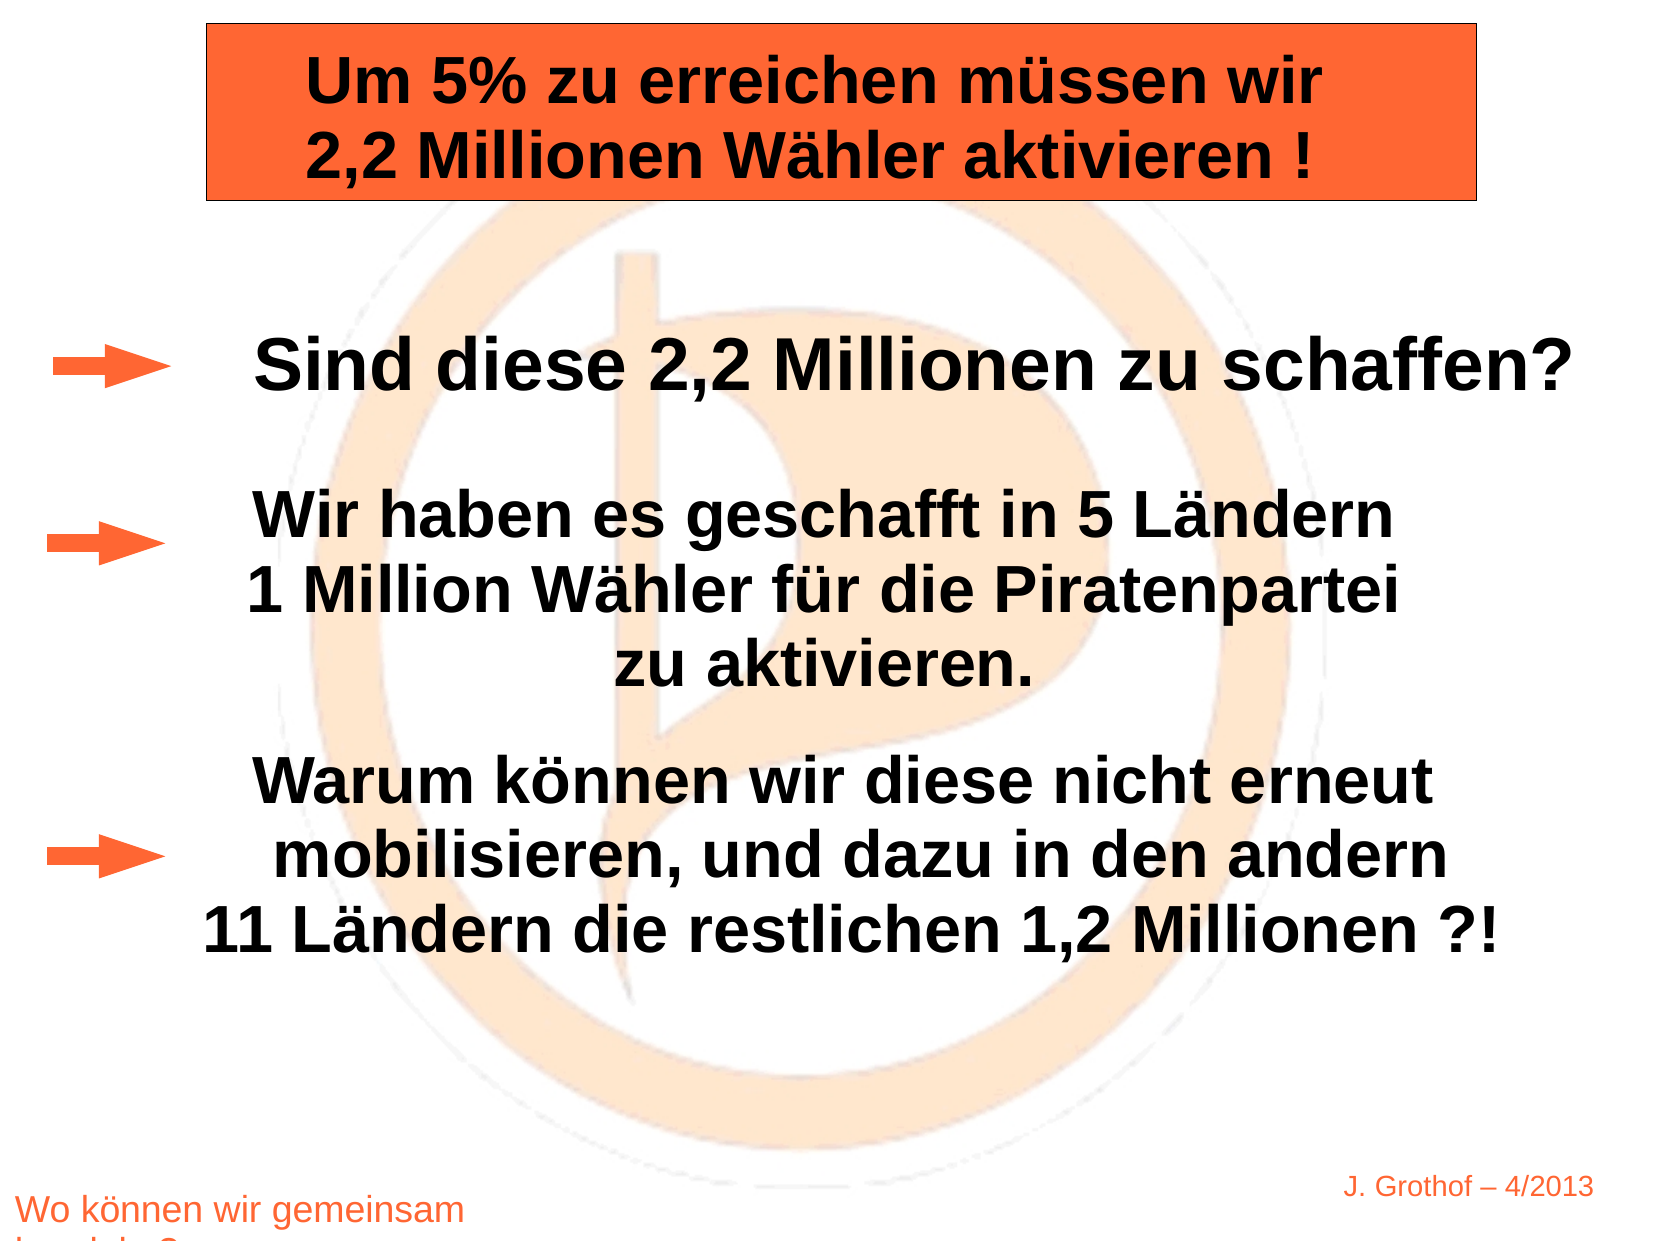

Um 5% zu erreichen müssen wir
2,2 Millionen Wähler aktivieren !
Sind diese 2,2 Millionen zu schaffen?
Wir haben es geschafft in 5 Ländern
1 Million Wähler für die Piratenpartei
zu aktivieren.
Warum können wir diese nicht erneut
 mobilisieren, und dazu in den andern
 11 Ländern die restlichen 1,2 Millionen ?!
Wo können wir gemeinsam handeln ?